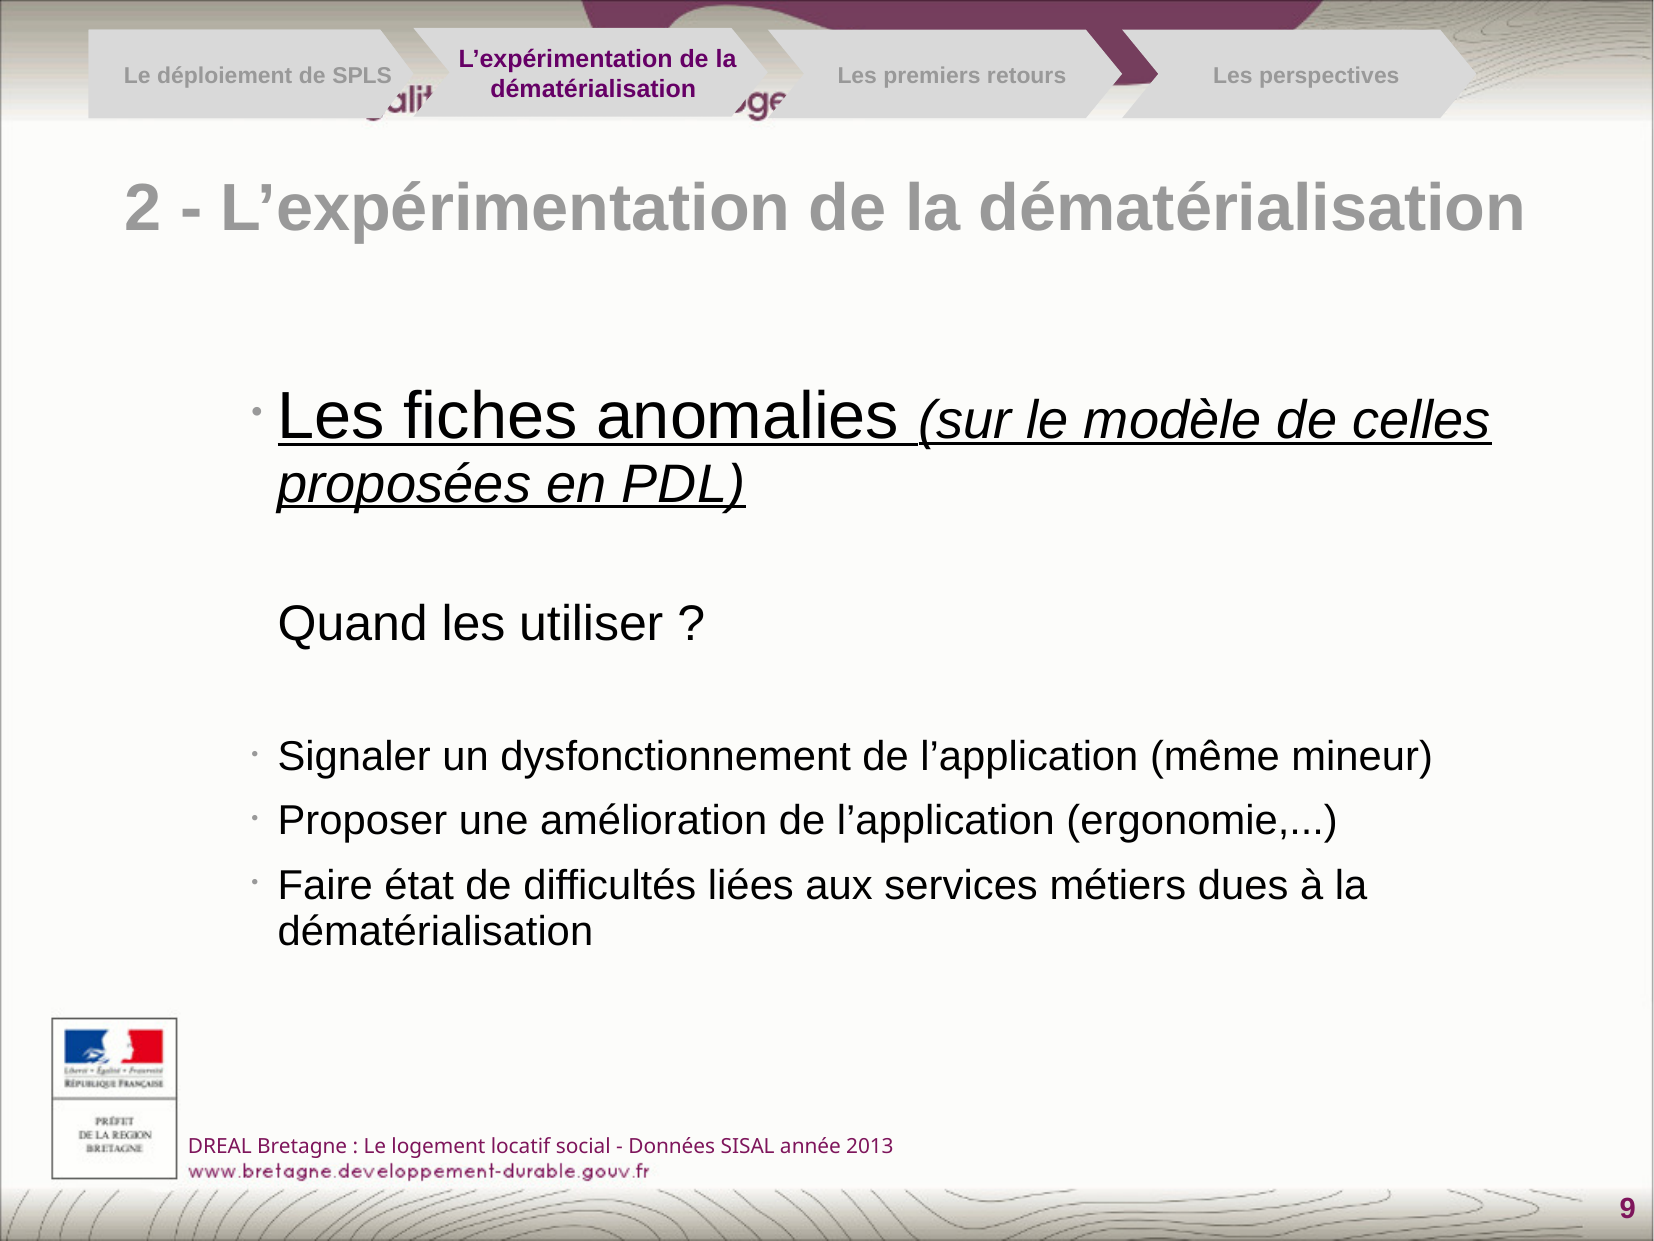

L’expérimentation de la dématérialisation
Le déploiement de SPLS
Le déploiement de SPLS
Les premiers retours
Les perspectives
# 2 - L’expérimentation de la dématérialisation
Les fiches anomalies (sur le modèle de celles proposées en PDL)
Quand les utiliser ?
Signaler un dysfonctionnement de l’application (même mineur)
Proposer une amélioration de l’application (ergonomie,...)
Faire état de difficultés liées aux services métiers dues à la dématérialisation
DREAL Bretagne : Le logement locatif social - Données SISAL année 2013